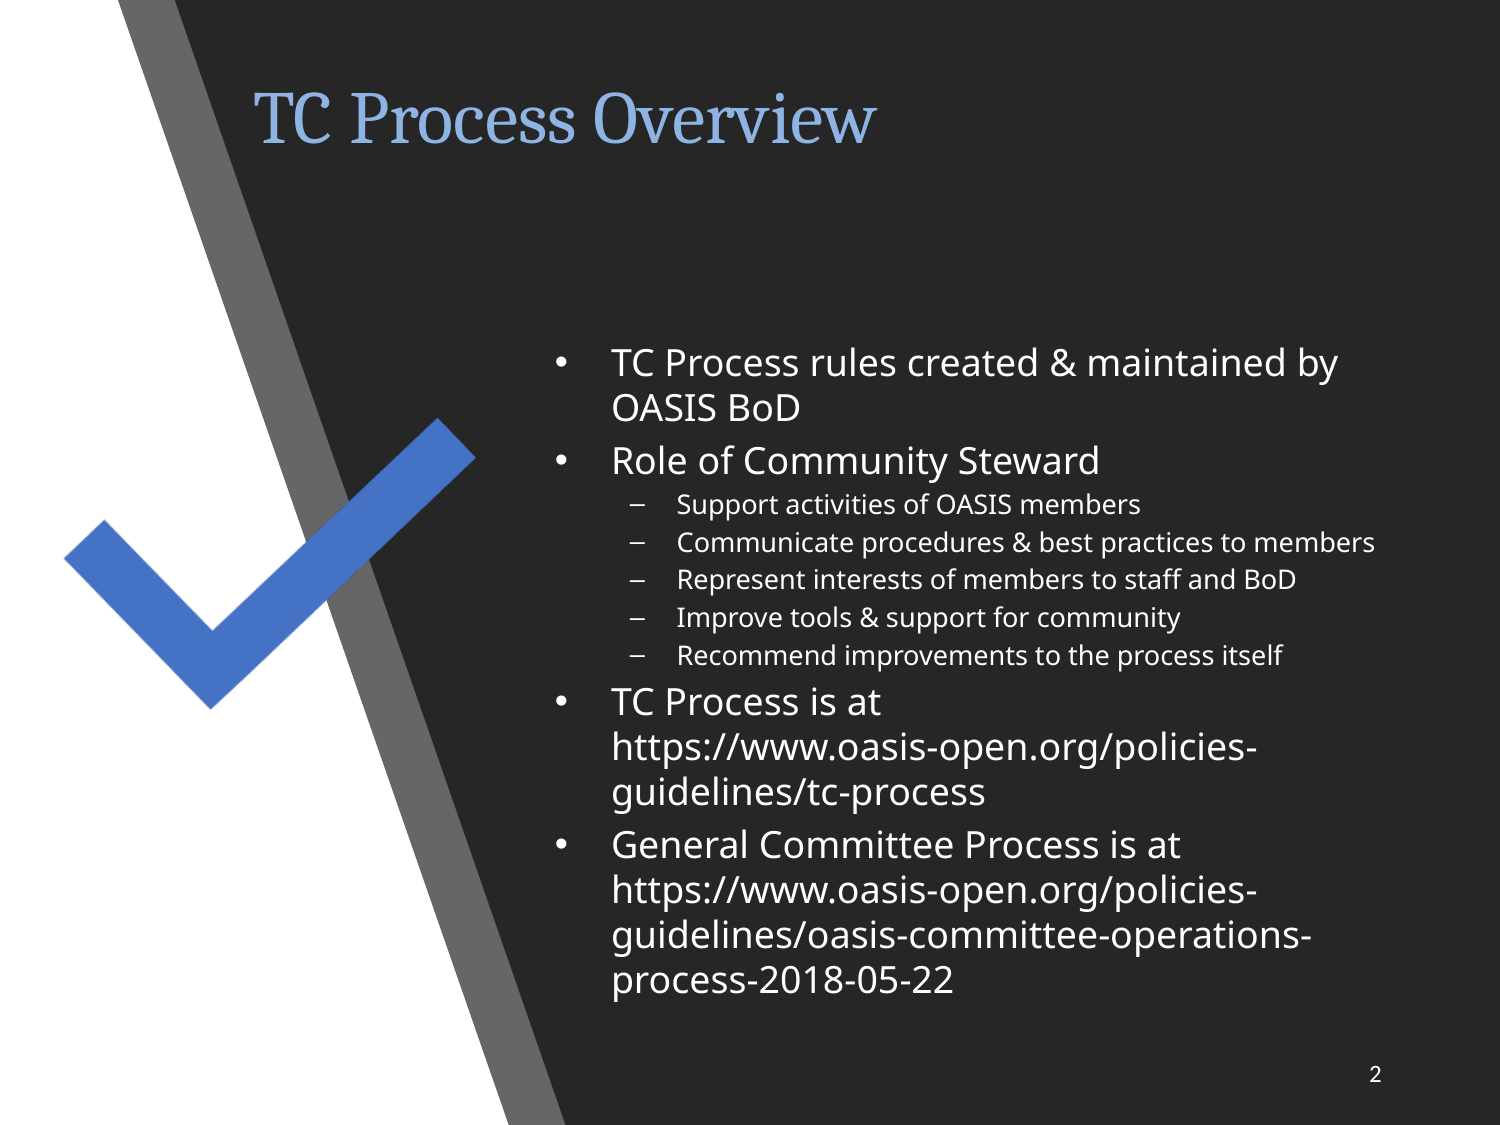

# TC Process Overview
TC Process rules created & maintained by OASIS BoD
Role of Community Steward
Support activities of OASIS members
Communicate procedures & best practices to members
Represent interests of members to staff and BoD
Improve tools & support for community
Recommend improvements to the process itself
TC Process is at https://www.oasis-open.org/policies-guidelines/tc-process
General Committee Process is at https://www.oasis-open.org/policies-guidelines/oasis-committee-operations-process-2018-05-22